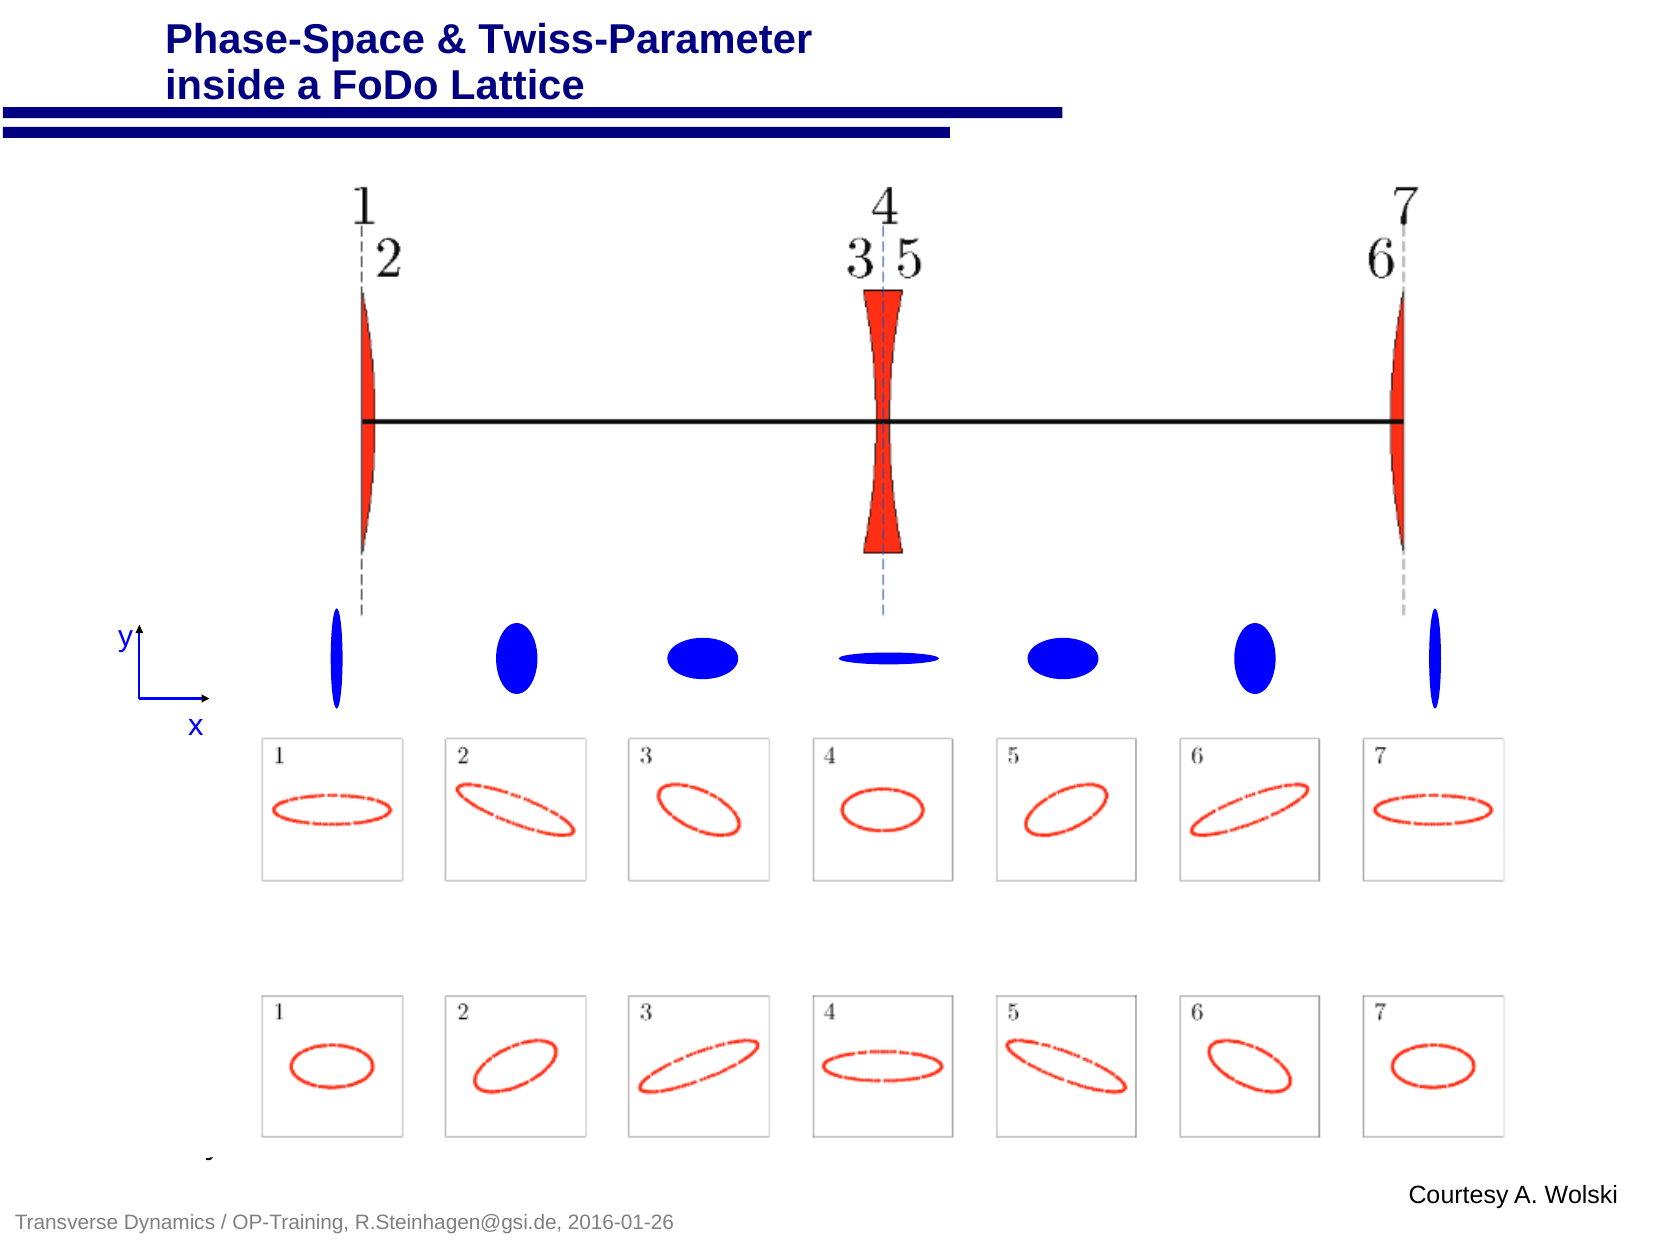

# Phase-Space & Twiss-Parameter inside a FoDo Lattice
y
x
x'
x
y'
y
Courtesy A. Wolski